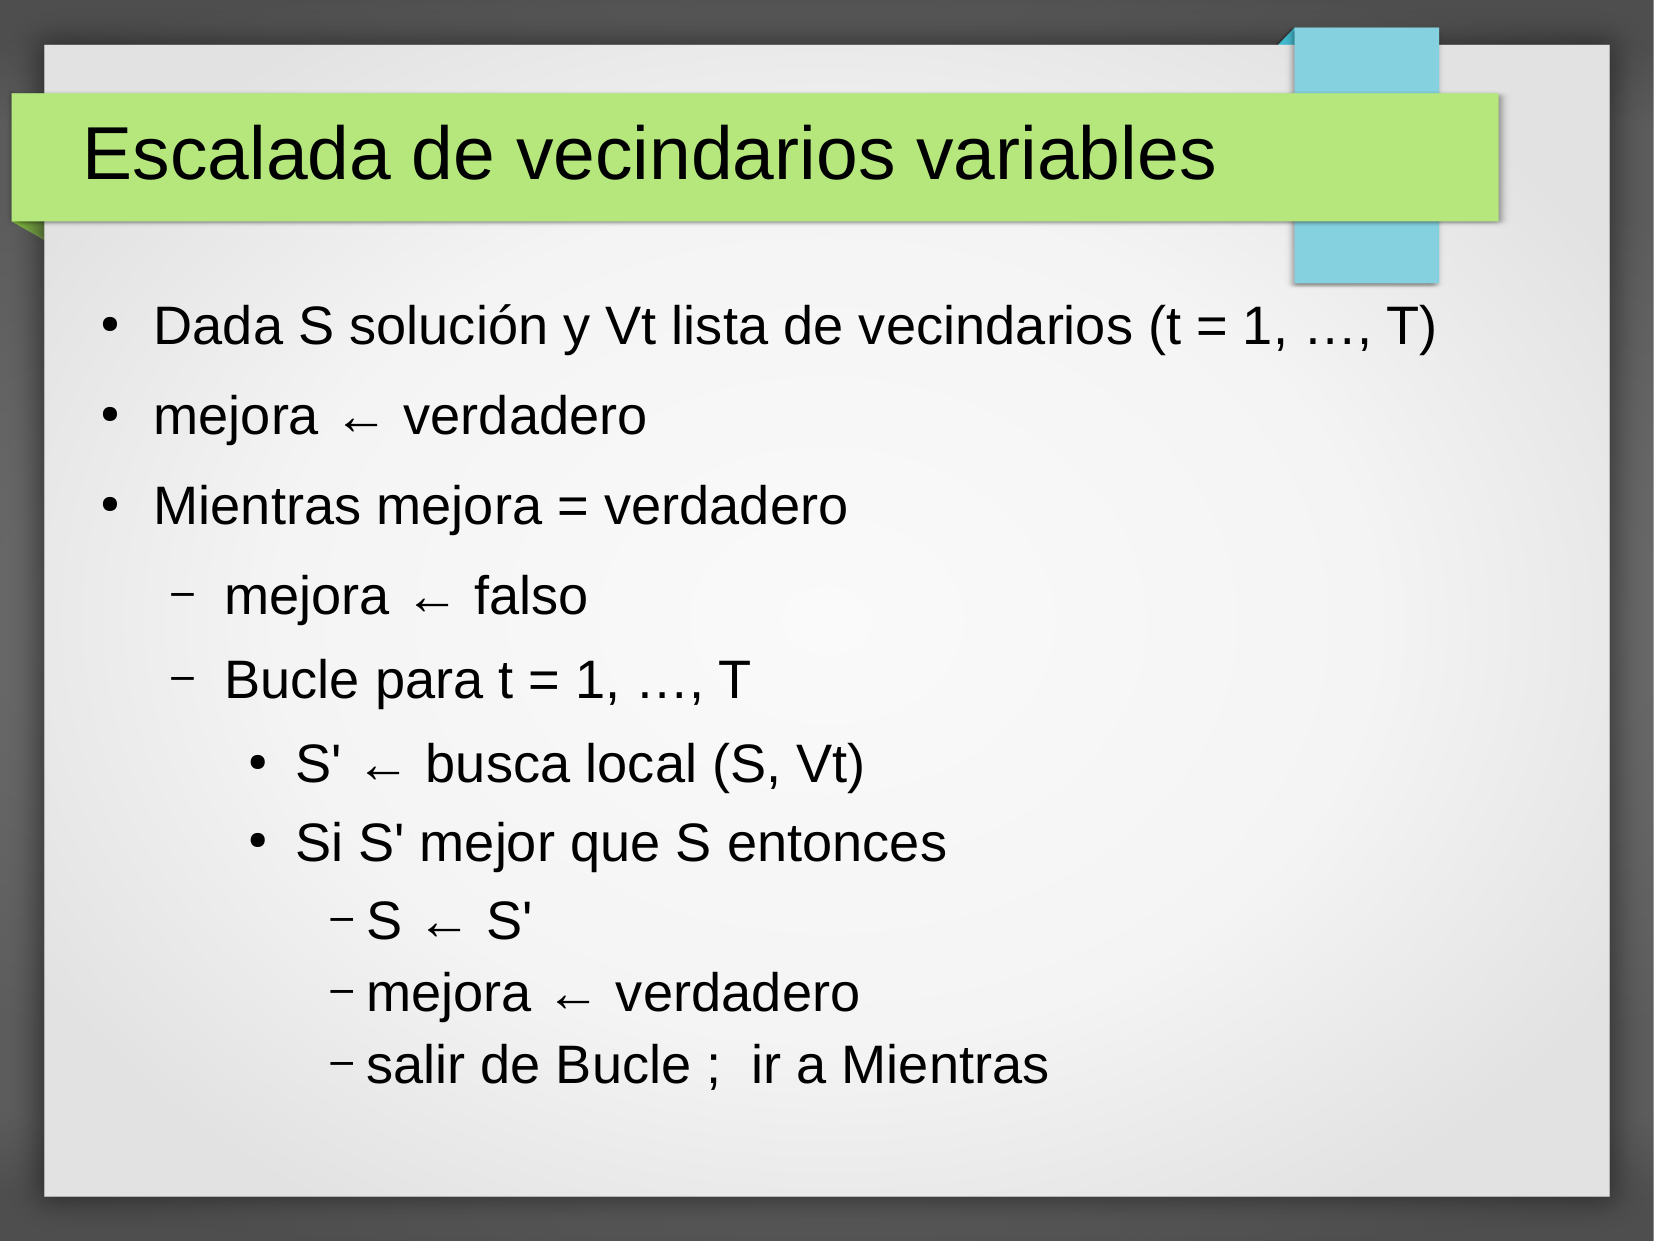

# Escalada de vecindarios variables
Dada S solución y Vt lista de vecindarios (t = 1, …, T)
mejora ← verdadero
Mientras mejora = verdadero
mejora ← falso
Bucle para t = 1, …, T
S' ← busca local (S, Vt)
Si S' mejor que S entonces
S ← S'
mejora ← verdadero
salir de Bucle ; ir a Mientras